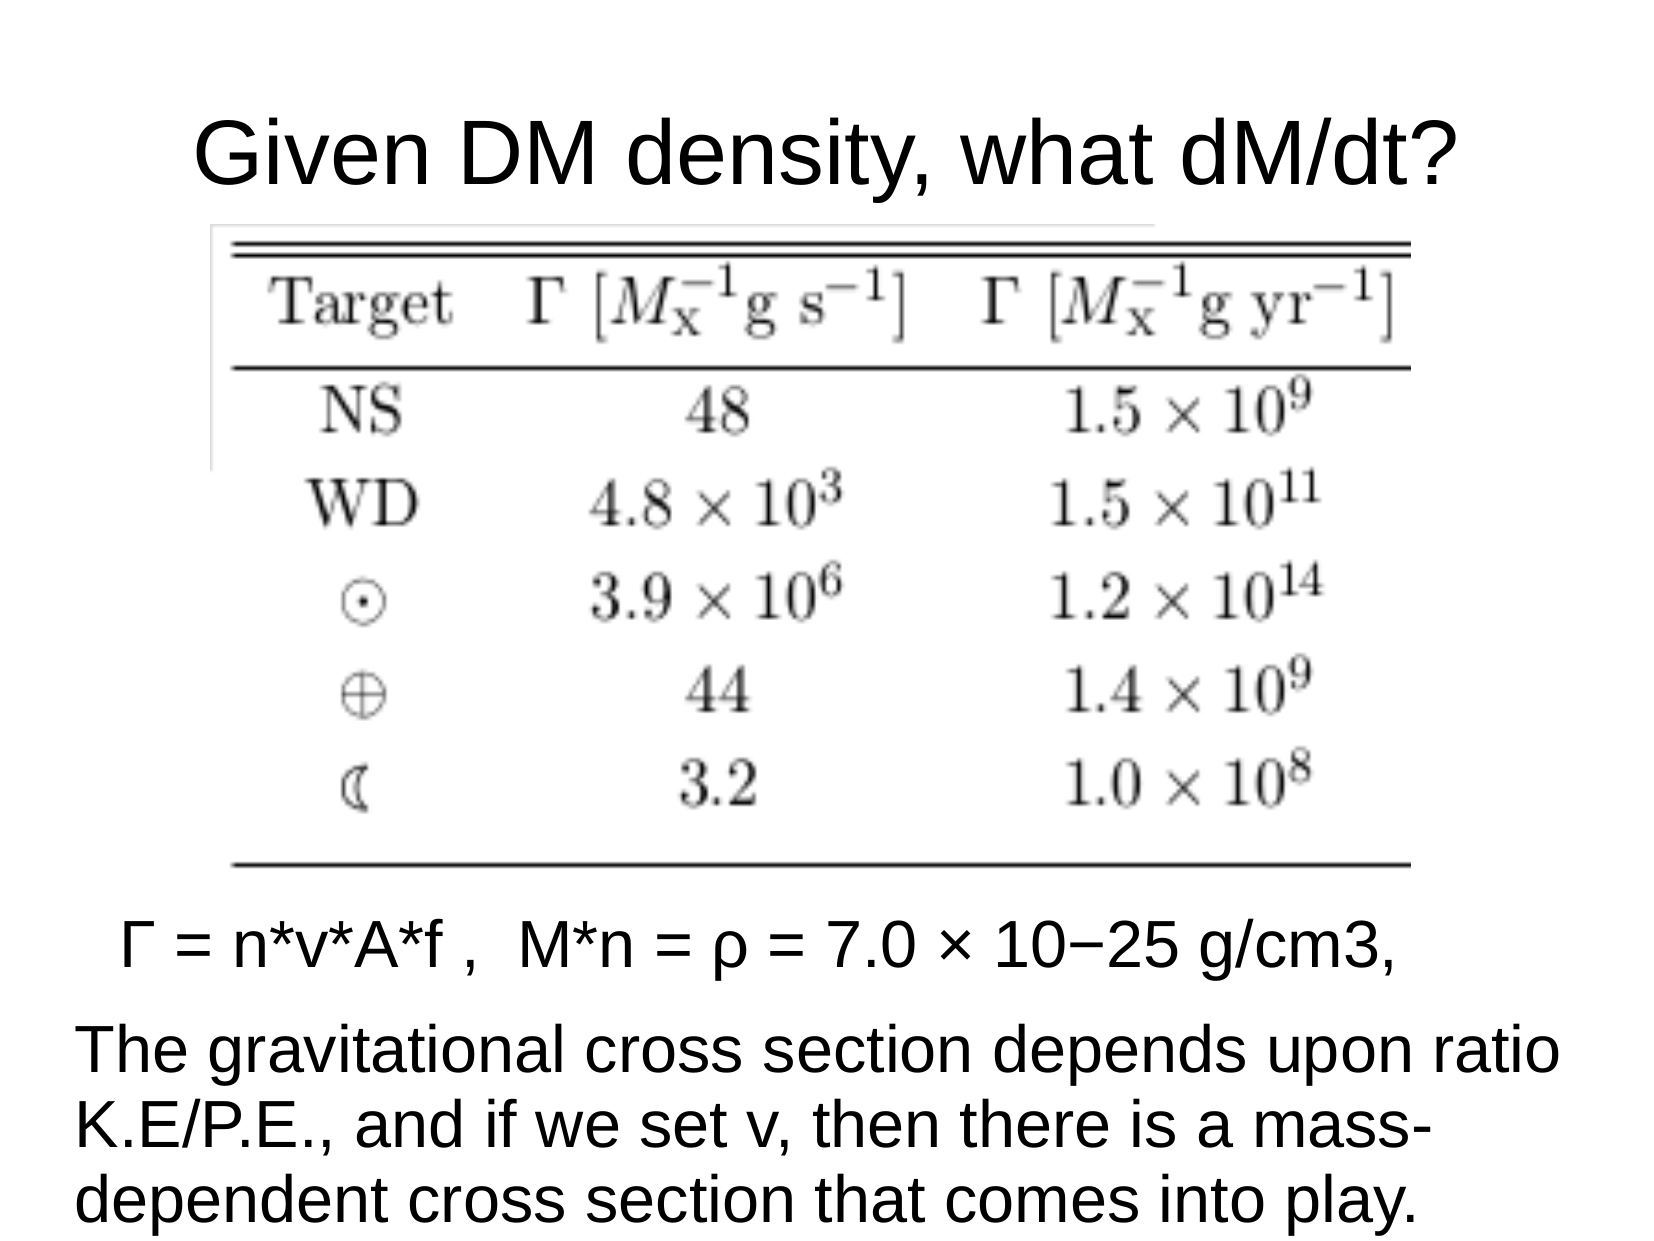

# Given DM density, what dM/dt?
Γ = n*v*A*f , M*n = ρ = 7.0 × 10−25 g/cm3,
The gravitational cross section depends upon ratio K.E/P.E., and if we set v, then there is a mass-dependent cross section that comes into play.